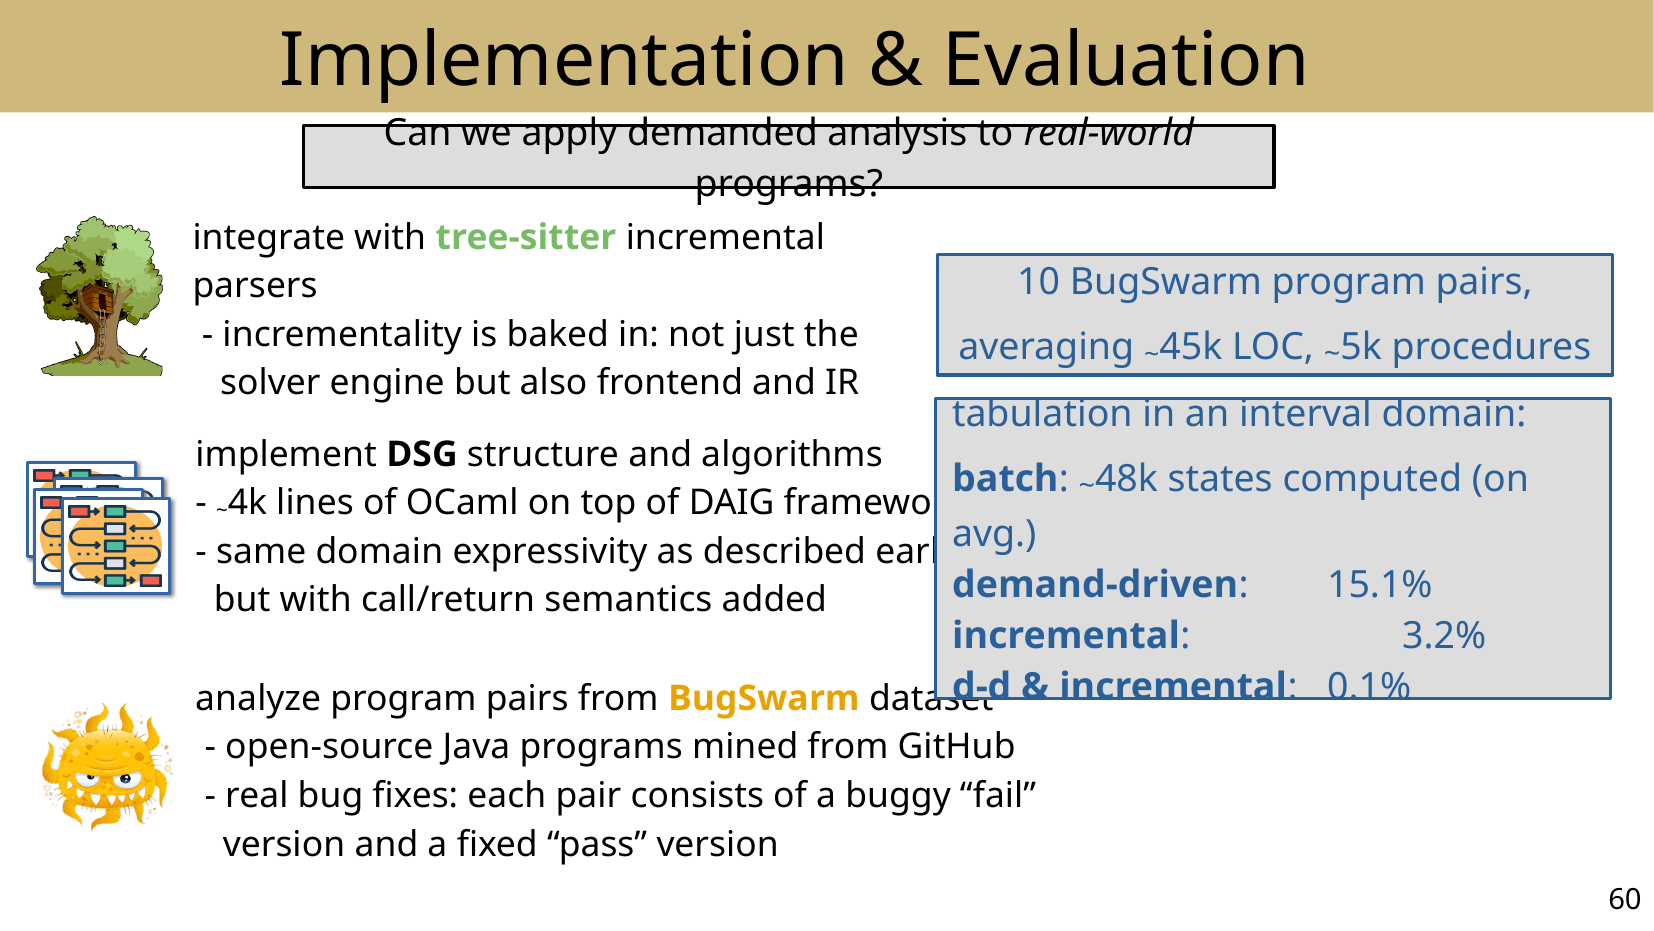

# Implementation & Evaluation
Can we apply demanded analysis to real-world programs?
integrate with tree-sitter incremental parsers
 - incrementality is baked in: not just the
 solver engine but also frontend and IR
10 BugSwarm program pairs,
averaging ~45k LOC, ~5k procedures
tabulation in an interval domain:
batch: ~48k states computed (on avg.)
demand-driven:		15.1%
incremental:			3.2%
d-d & incremental:	0.1%
implement DSG structure and algorithms
- ~4k lines of OCaml on top of DAIG framework
- same domain expressivity as described earlier,
 but with call/return semantics added
analyze program pairs from BugSwarm dataset
 - open-source Java programs mined from GitHub
 - real bug fixes: each pair consists of a buggy “fail”
 version and a fixed “pass” version